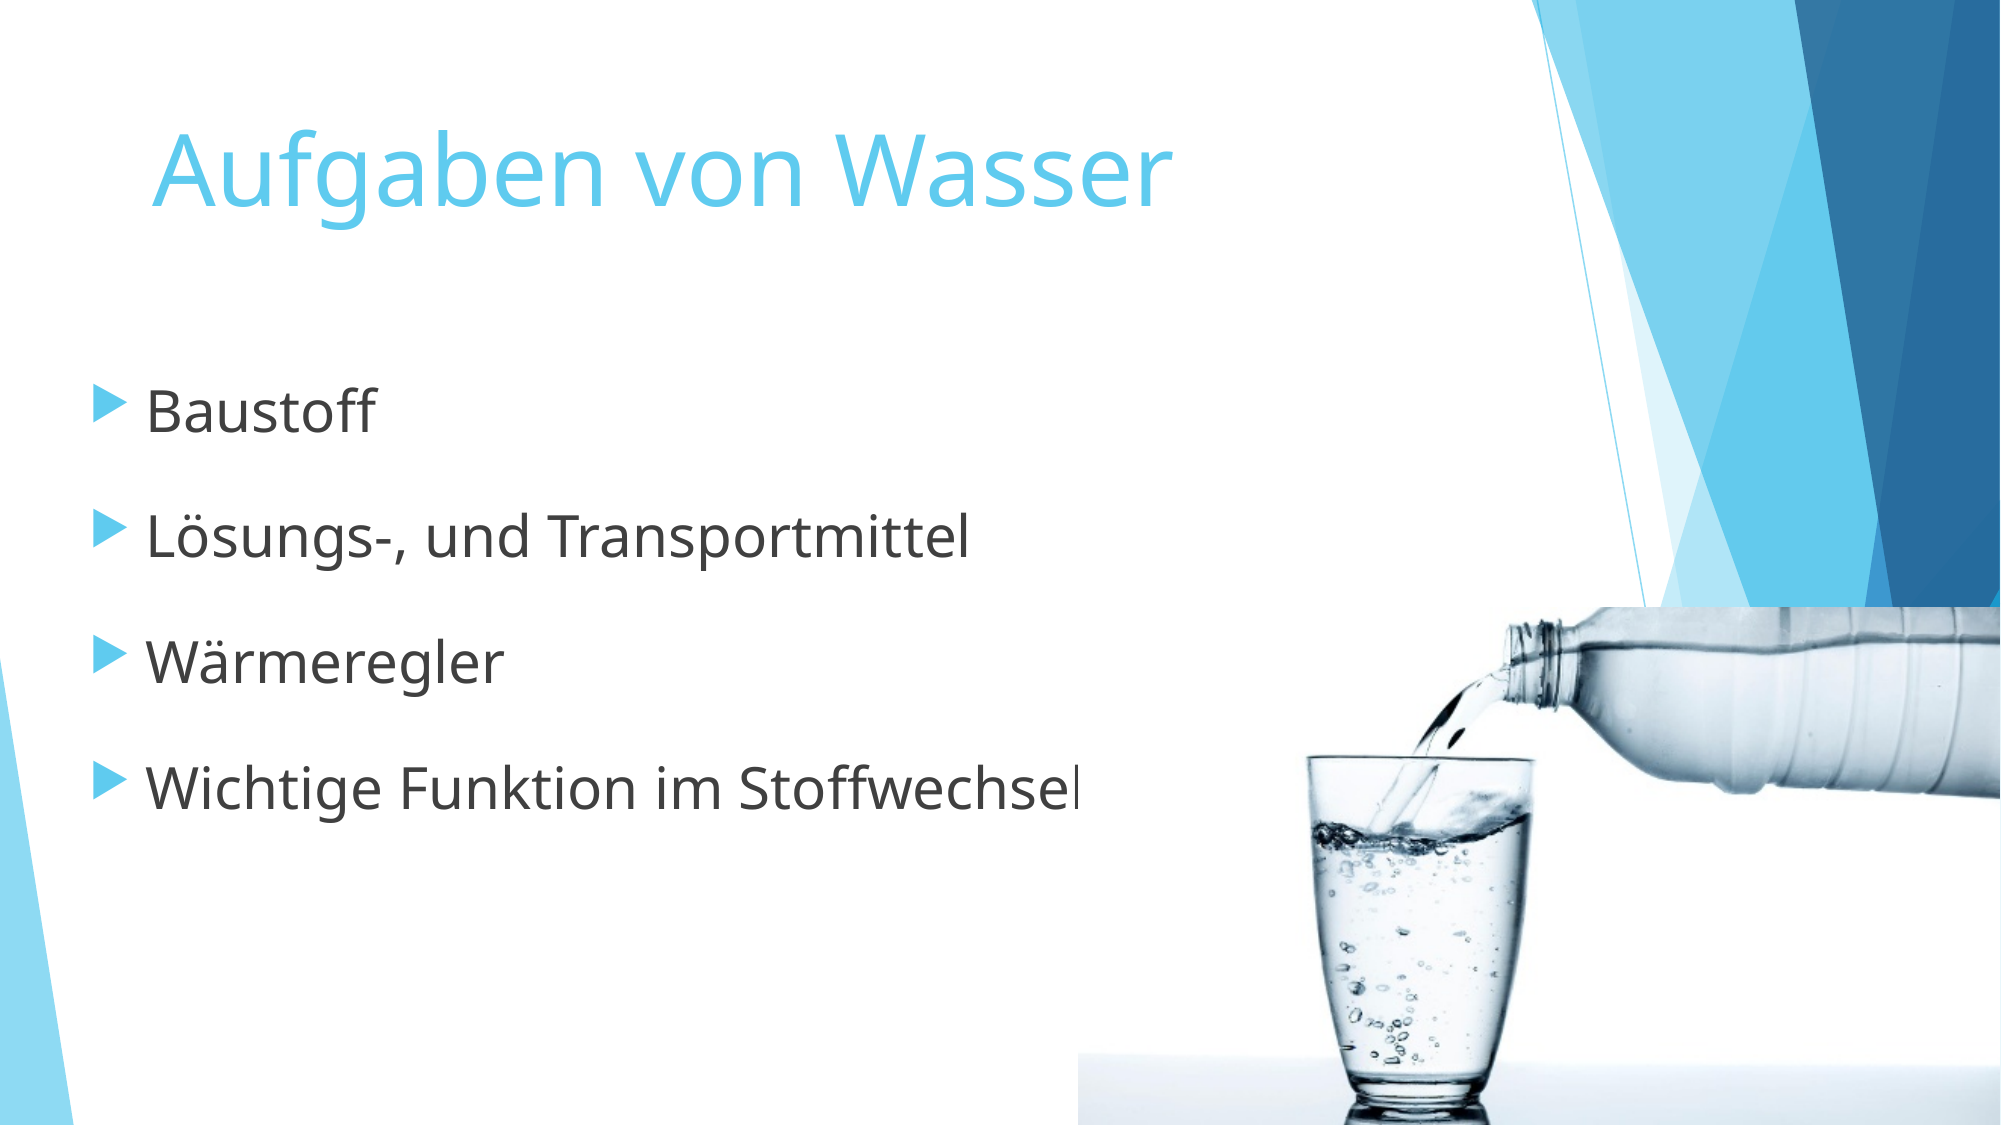

# Aufgaben von Wasser
Baustoff
Lösungs-, und Transportmittel
Wärmeregler
Wichtige Funktion im Stoffwechsel